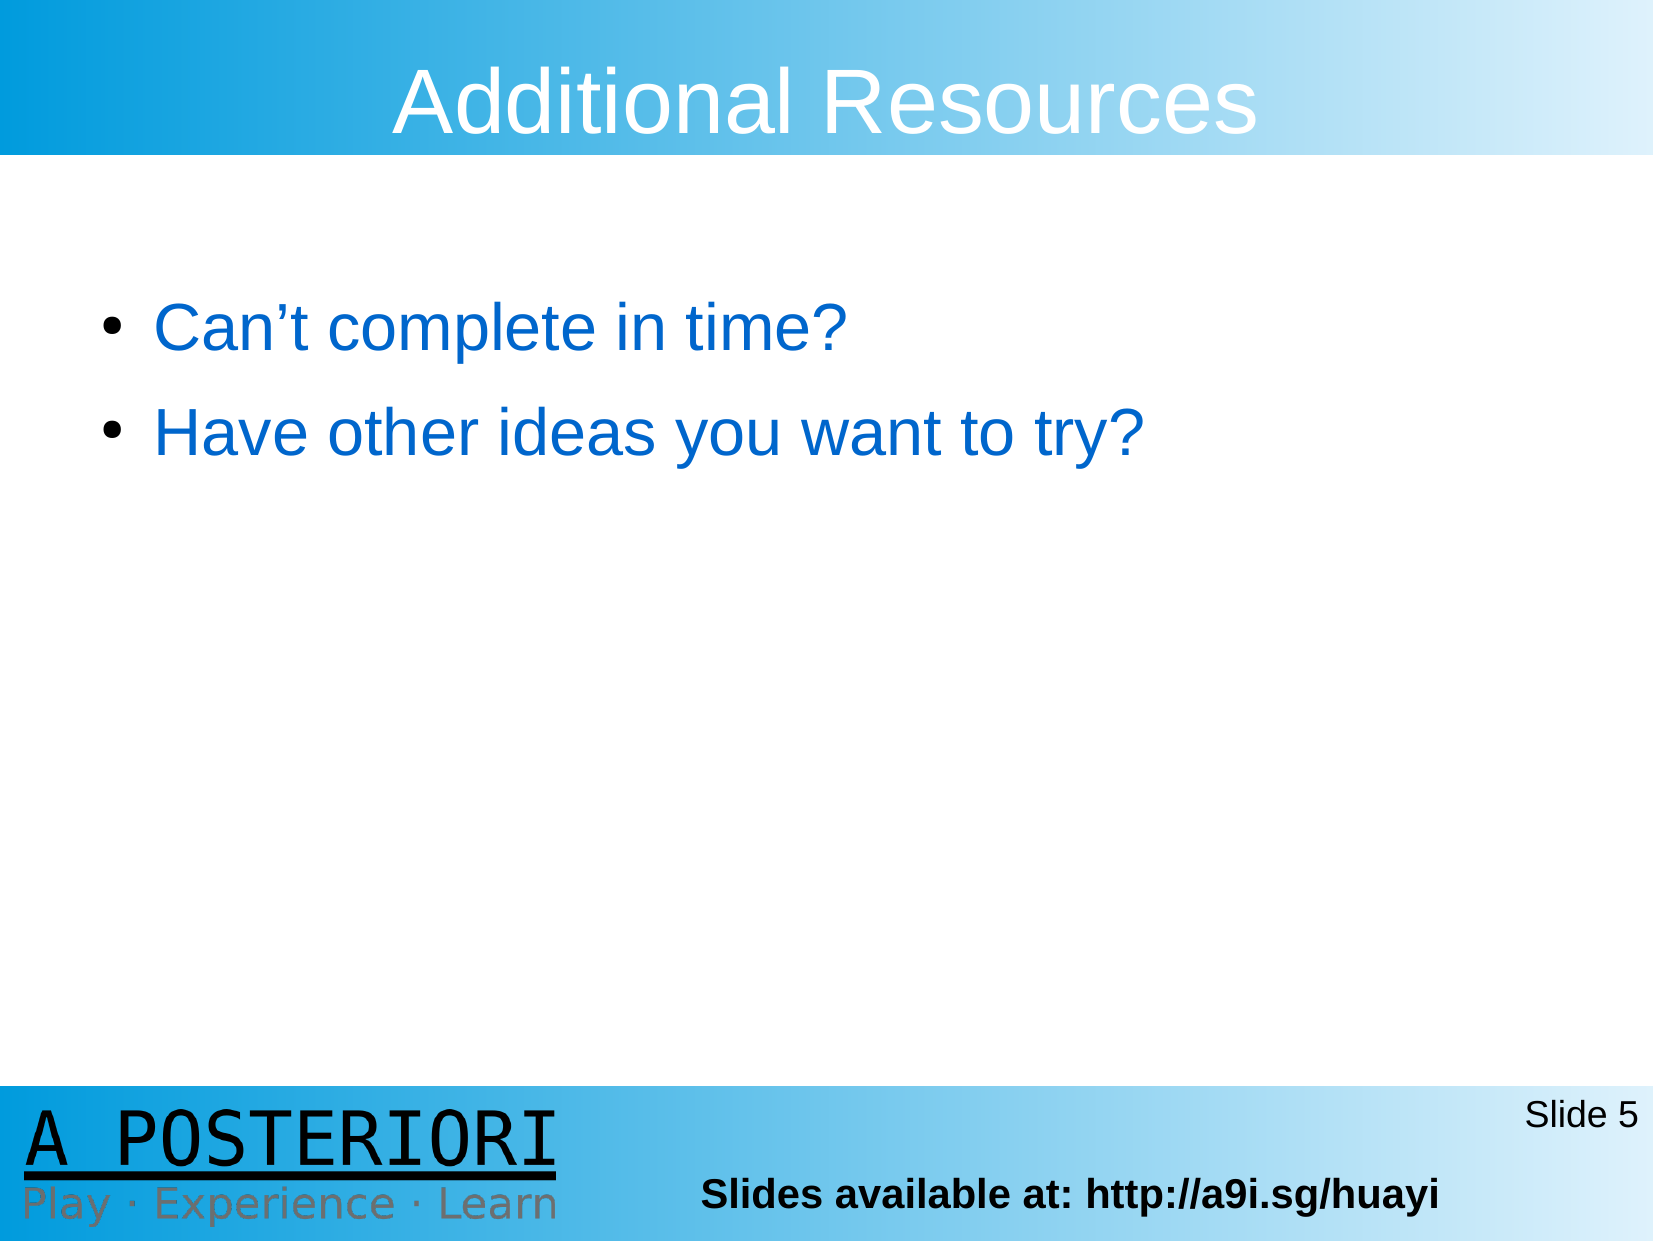

# Additional Resources
Can’t complete in time?
Have other ideas you want to try?